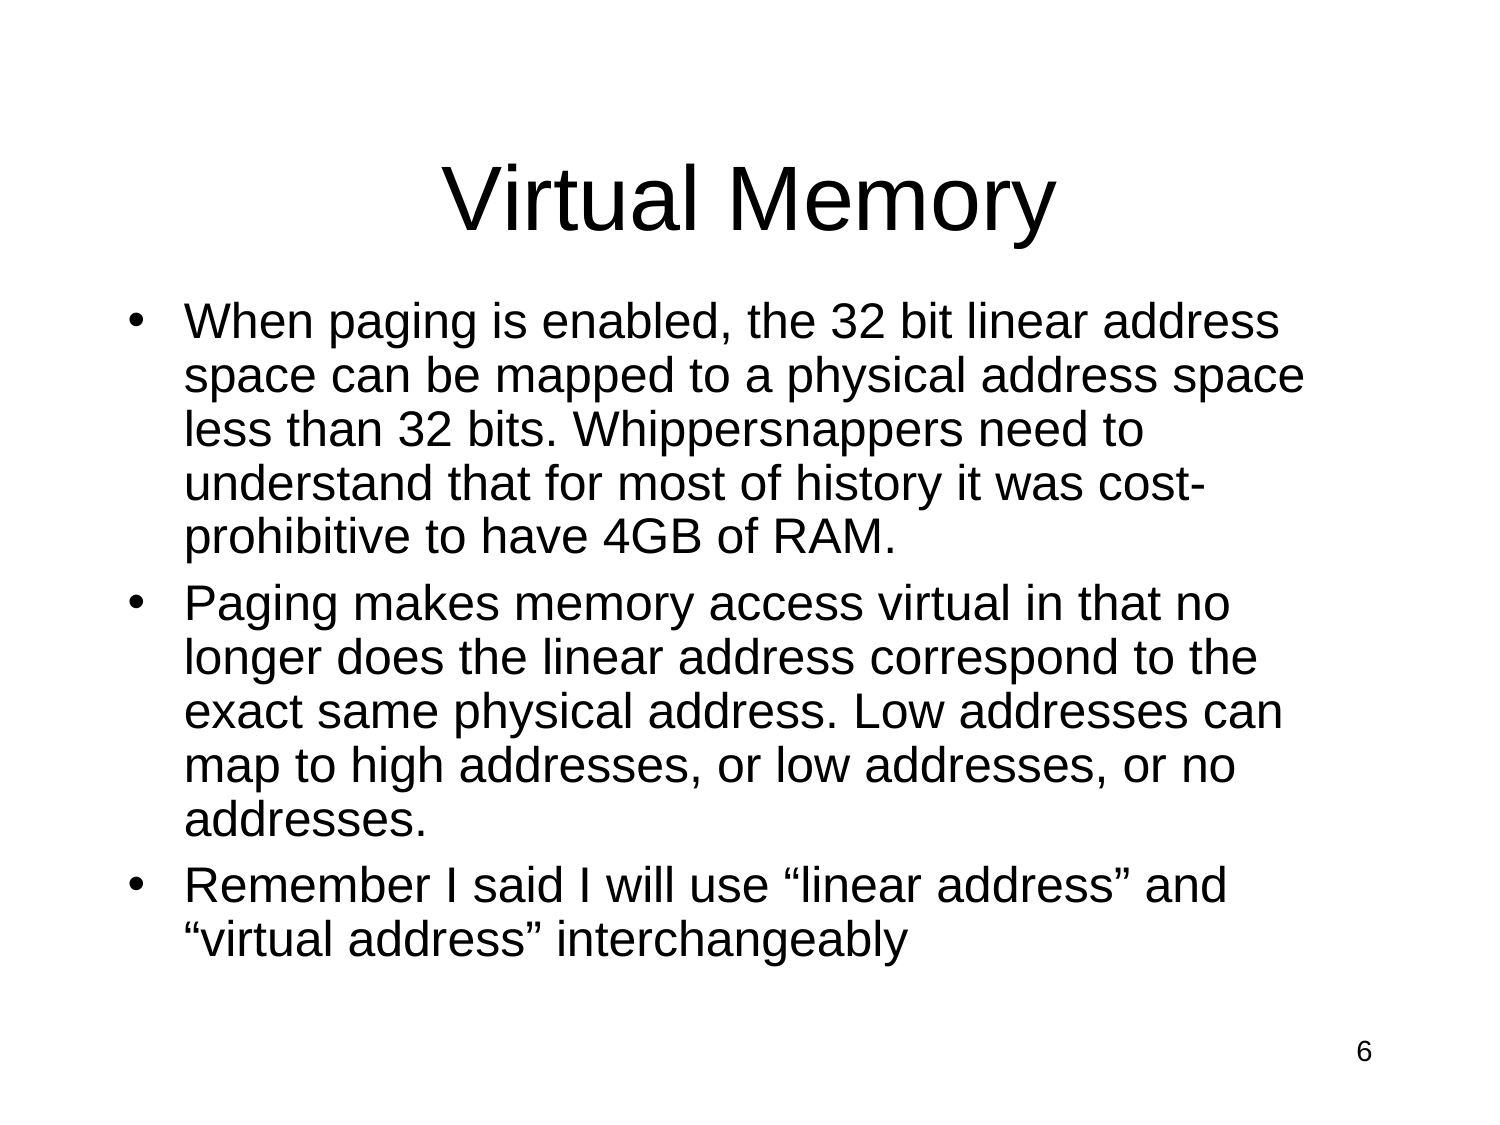

# Virtual Memory
When paging is enabled, the 32 bit linear address space can be mapped to a physical address space less than 32 bits. Whippersnappers need to understand that for most of history it was cost-prohibitive to have 4GB of RAM.
Paging makes memory access virtual in that no longer does the linear address correspond to the exact same physical address. Low addresses can map to high addresses, or low addresses, or no addresses.
Remember I said I will use “linear address” and “virtual address” interchangeably